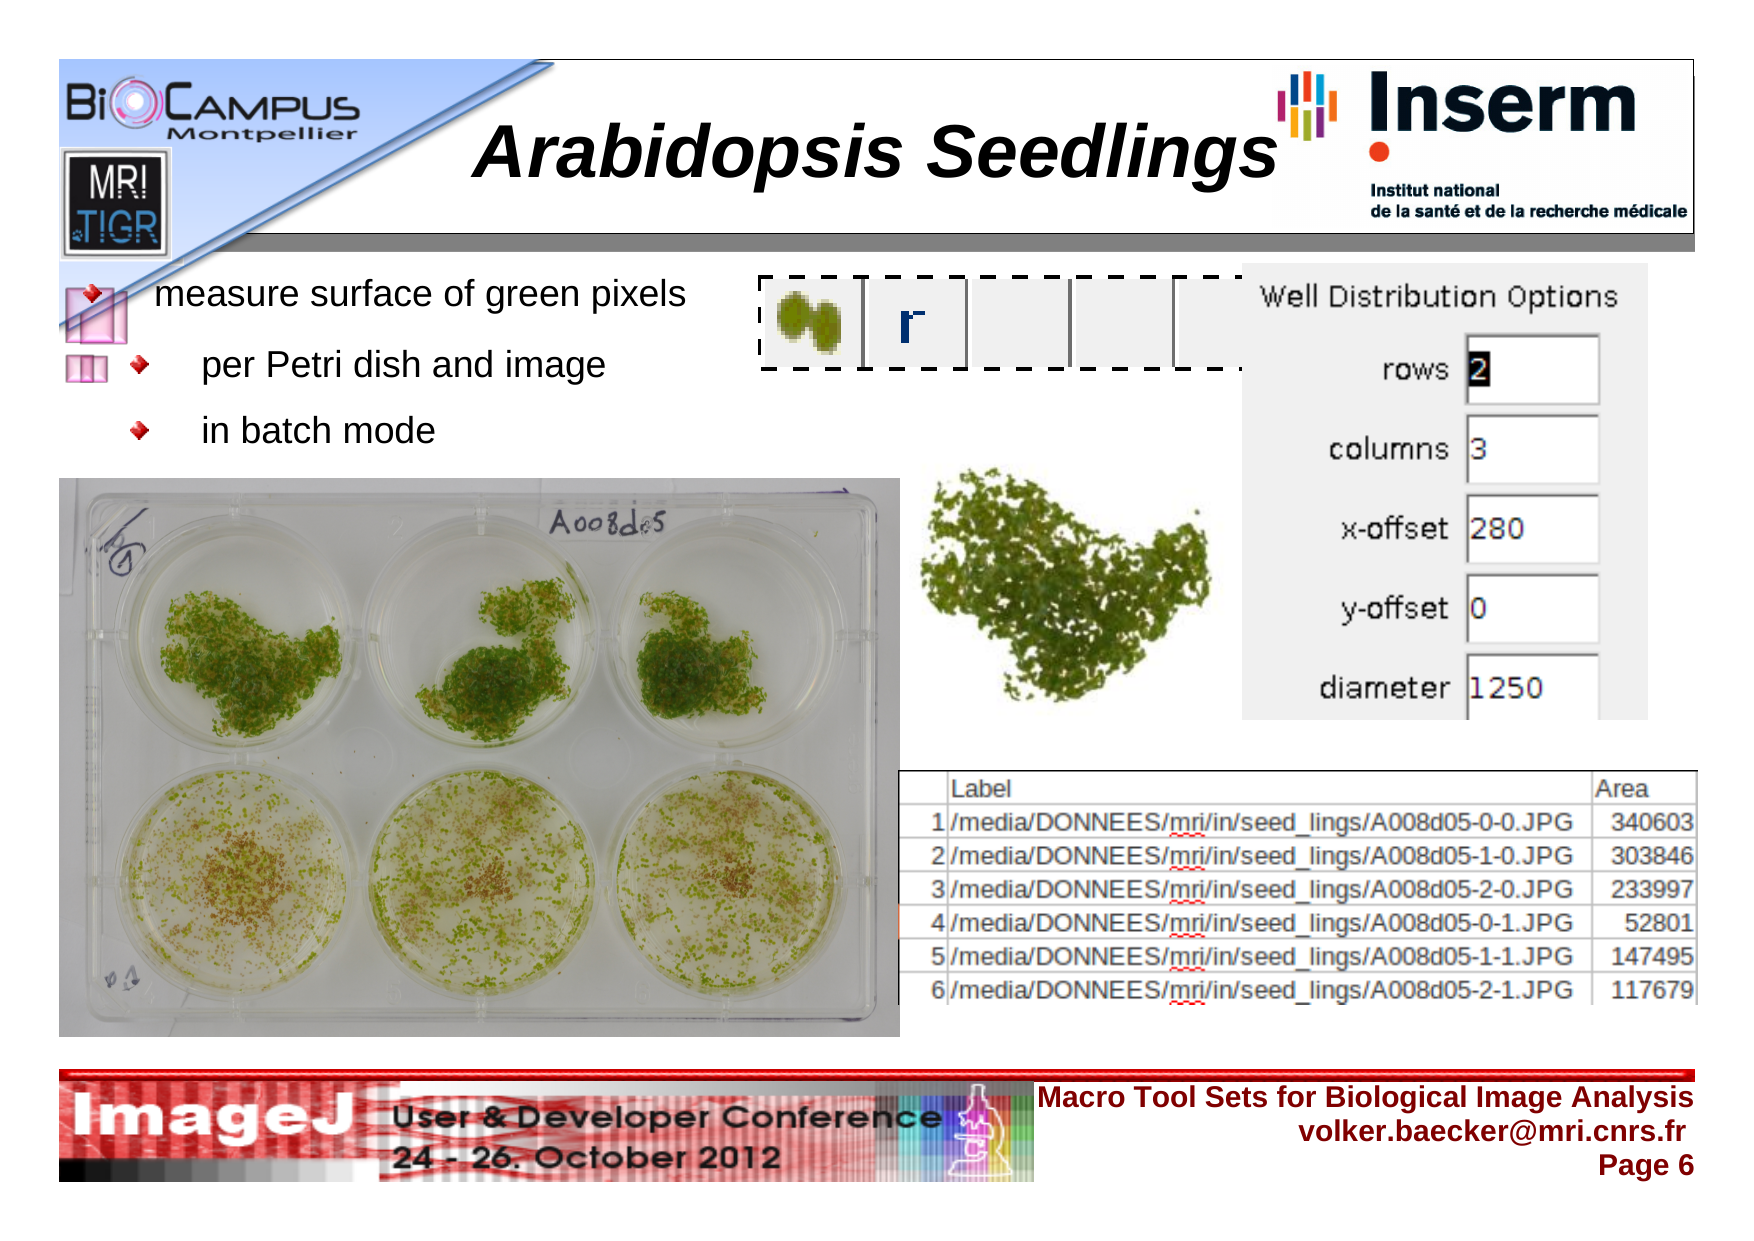

# Arabidopsis Seedlings
measure surface of green pixels
per Petri dish and image
in batch mode